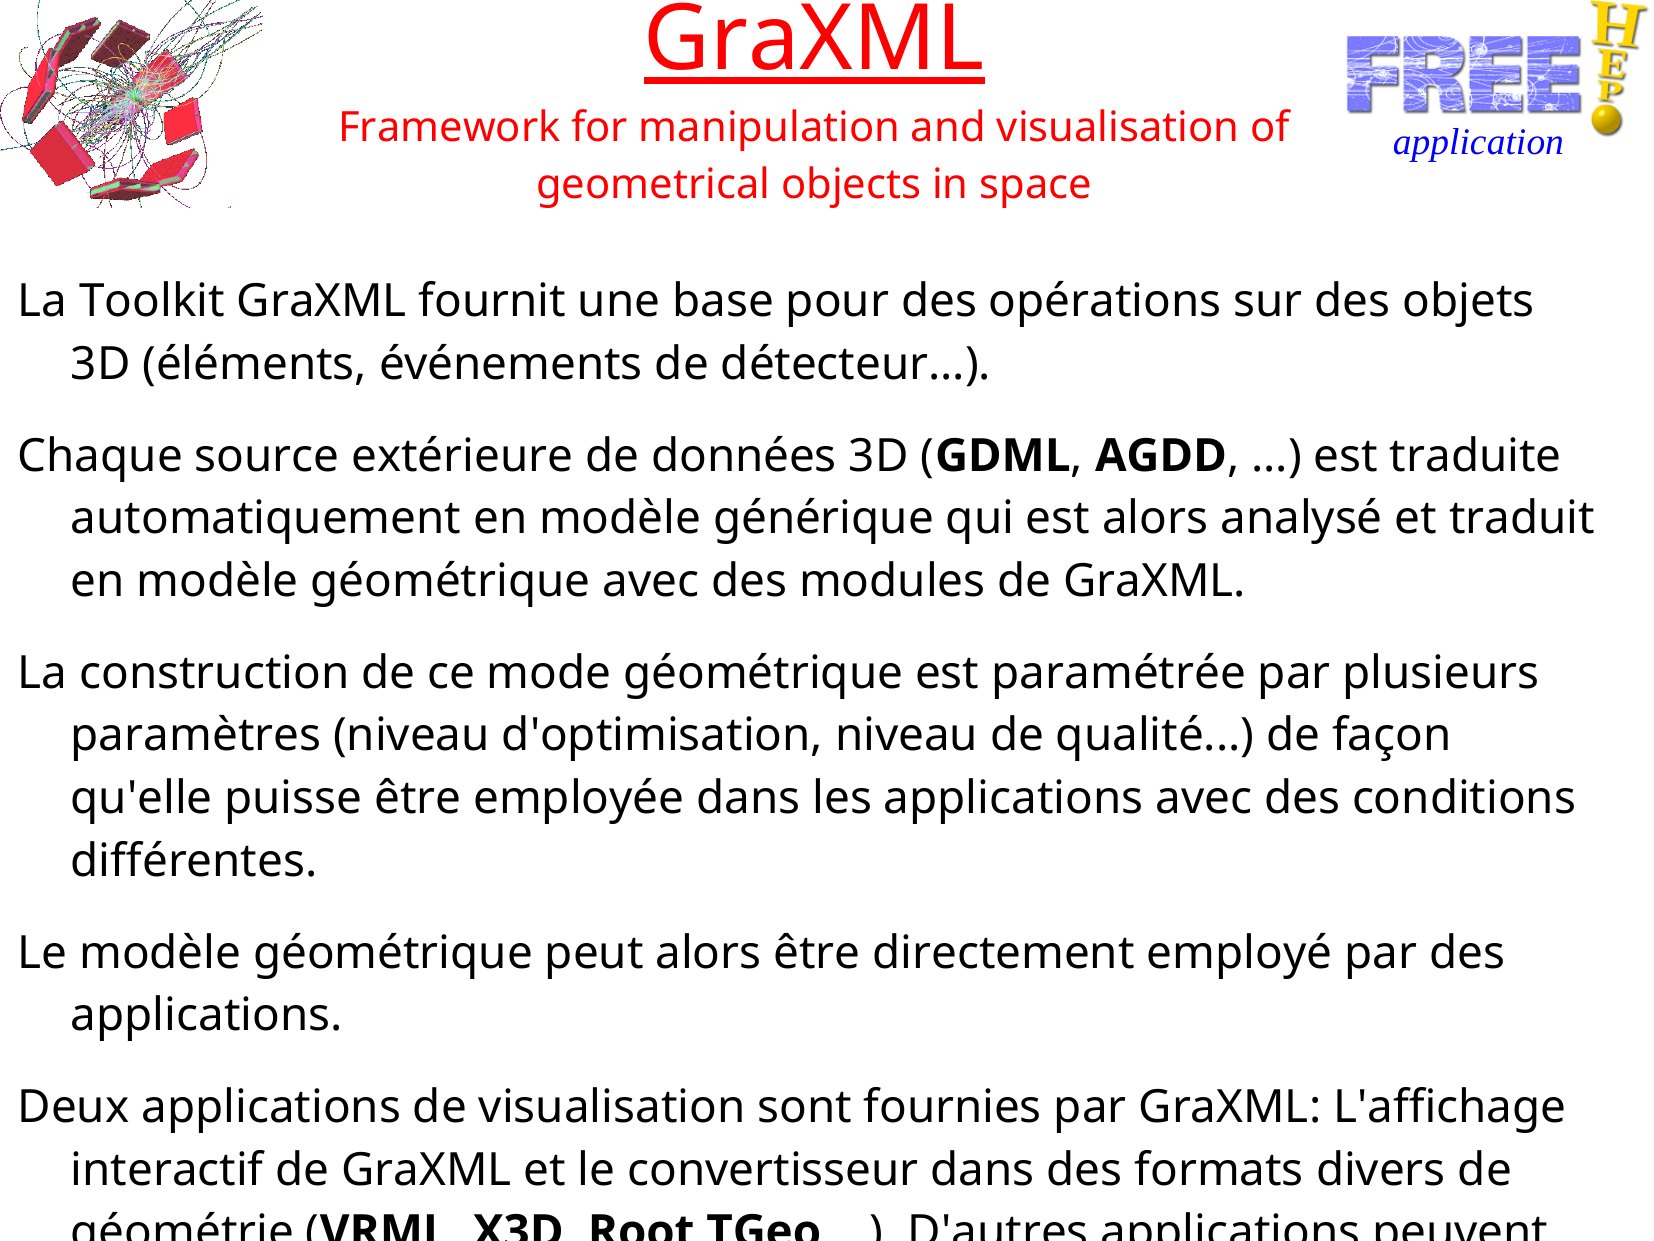

# GraXML Framework for manipulation and visualisation of geometrical objects in space
application
La Toolkit GraXML fournit une base pour des opérations sur des objets 3D (éléments, événements de détecteur...).
Chaque source extérieure de données 3D (GDML, AGDD, ...) est traduite automatiquement en modèle générique qui est alors analysé et traduit en modèle géométrique avec des modules de GraXML.
La construction de ce mode géométrique est paramétrée par plusieurs paramètres (niveau d'optimisation, niveau de qualité...) de façon qu'elle puisse être employée dans les applications avec des conditions différentes.
Le modèle géométrique peut alors être directement employé par des applications.
Deux applications de visualisation sont fournies par GraXML: L'affichage interactif de GraXML et le convertisseur dans des formats divers de géométrie (VRML, X3D, Root TGeo,...). D'autres applications peuvent être facilement développées.